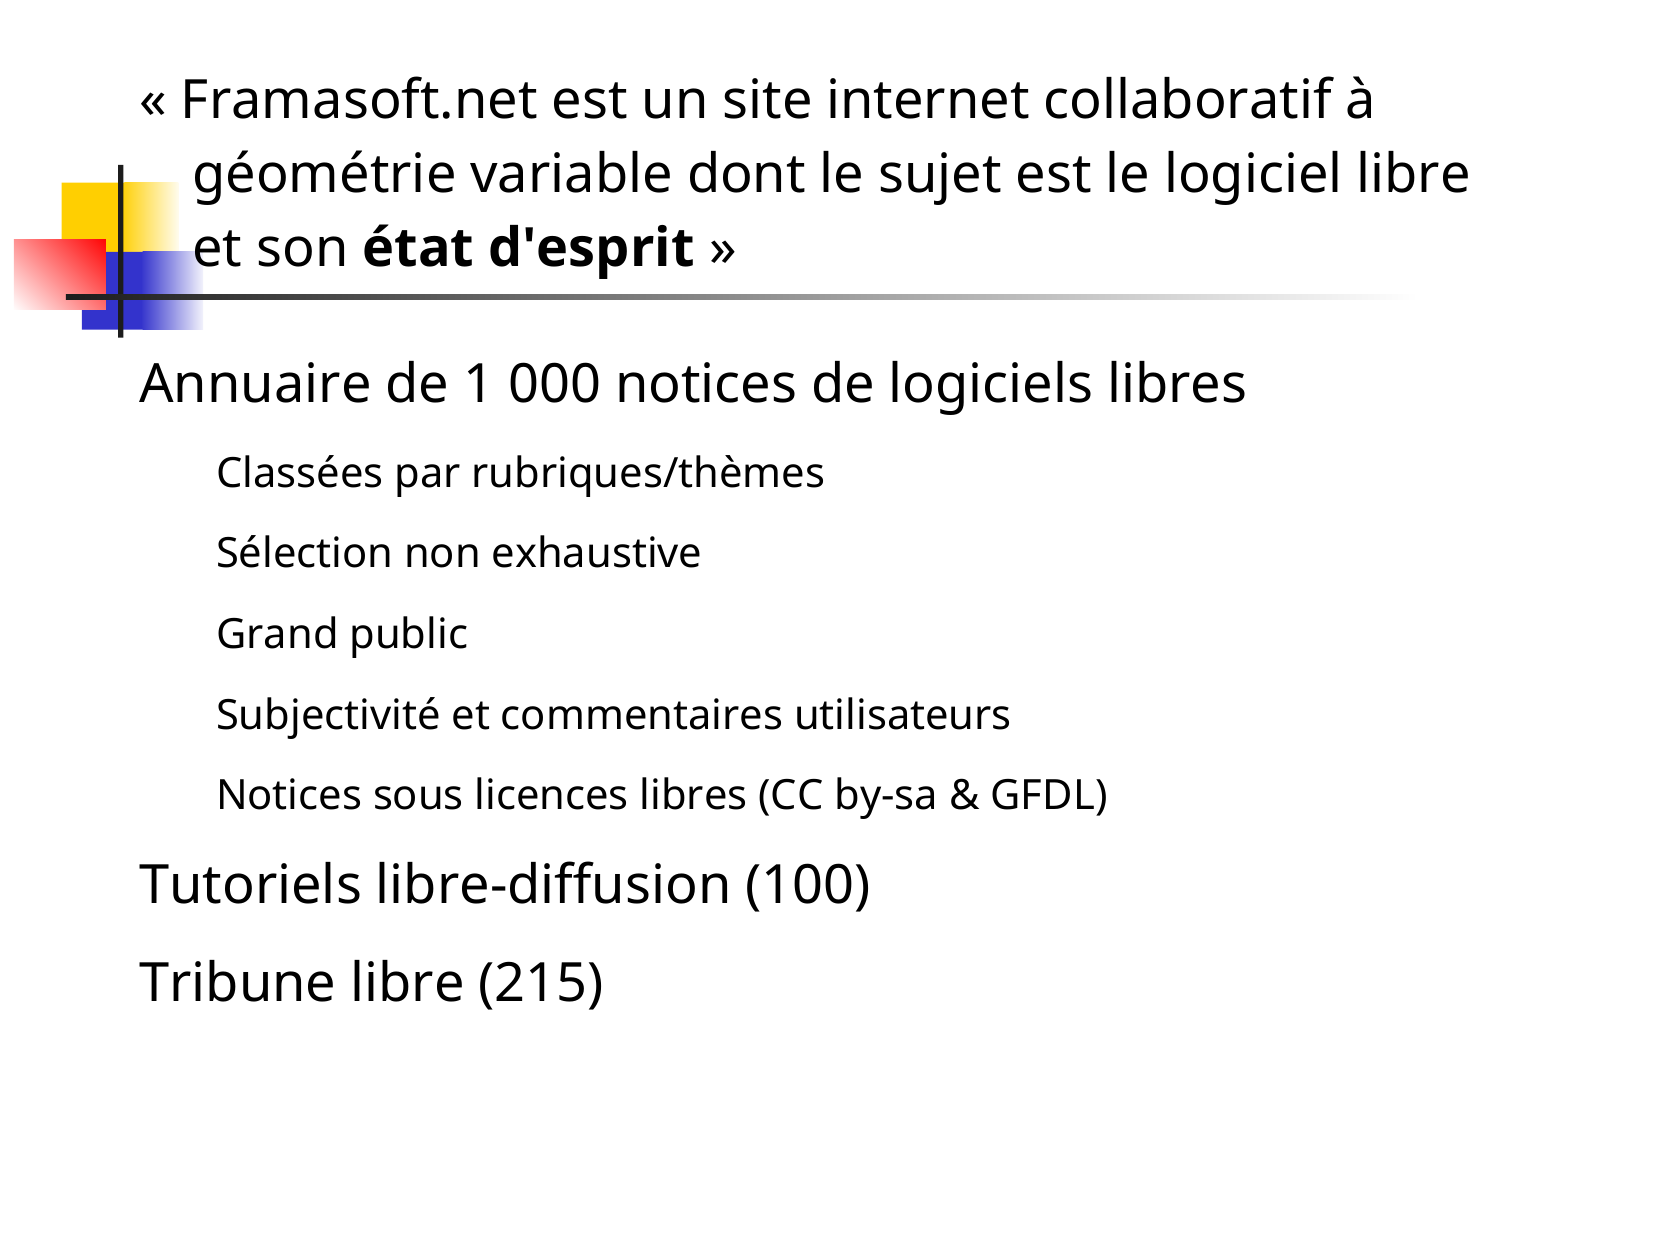

« Framasoft.net est un site internet collaboratif à géométrie variable dont le sujet est le logiciel libre et son état d'esprit »
# Annuaire de 1 000 notices de logiciels libres
Classées par rubriques/thèmes
Sélection non exhaustive
Grand public
Subjectivité et commentaires utilisateurs
Notices sous licences libres (CC by-sa & GFDL)
Tutoriels libre-diffusion (100)
Tribune libre (215)